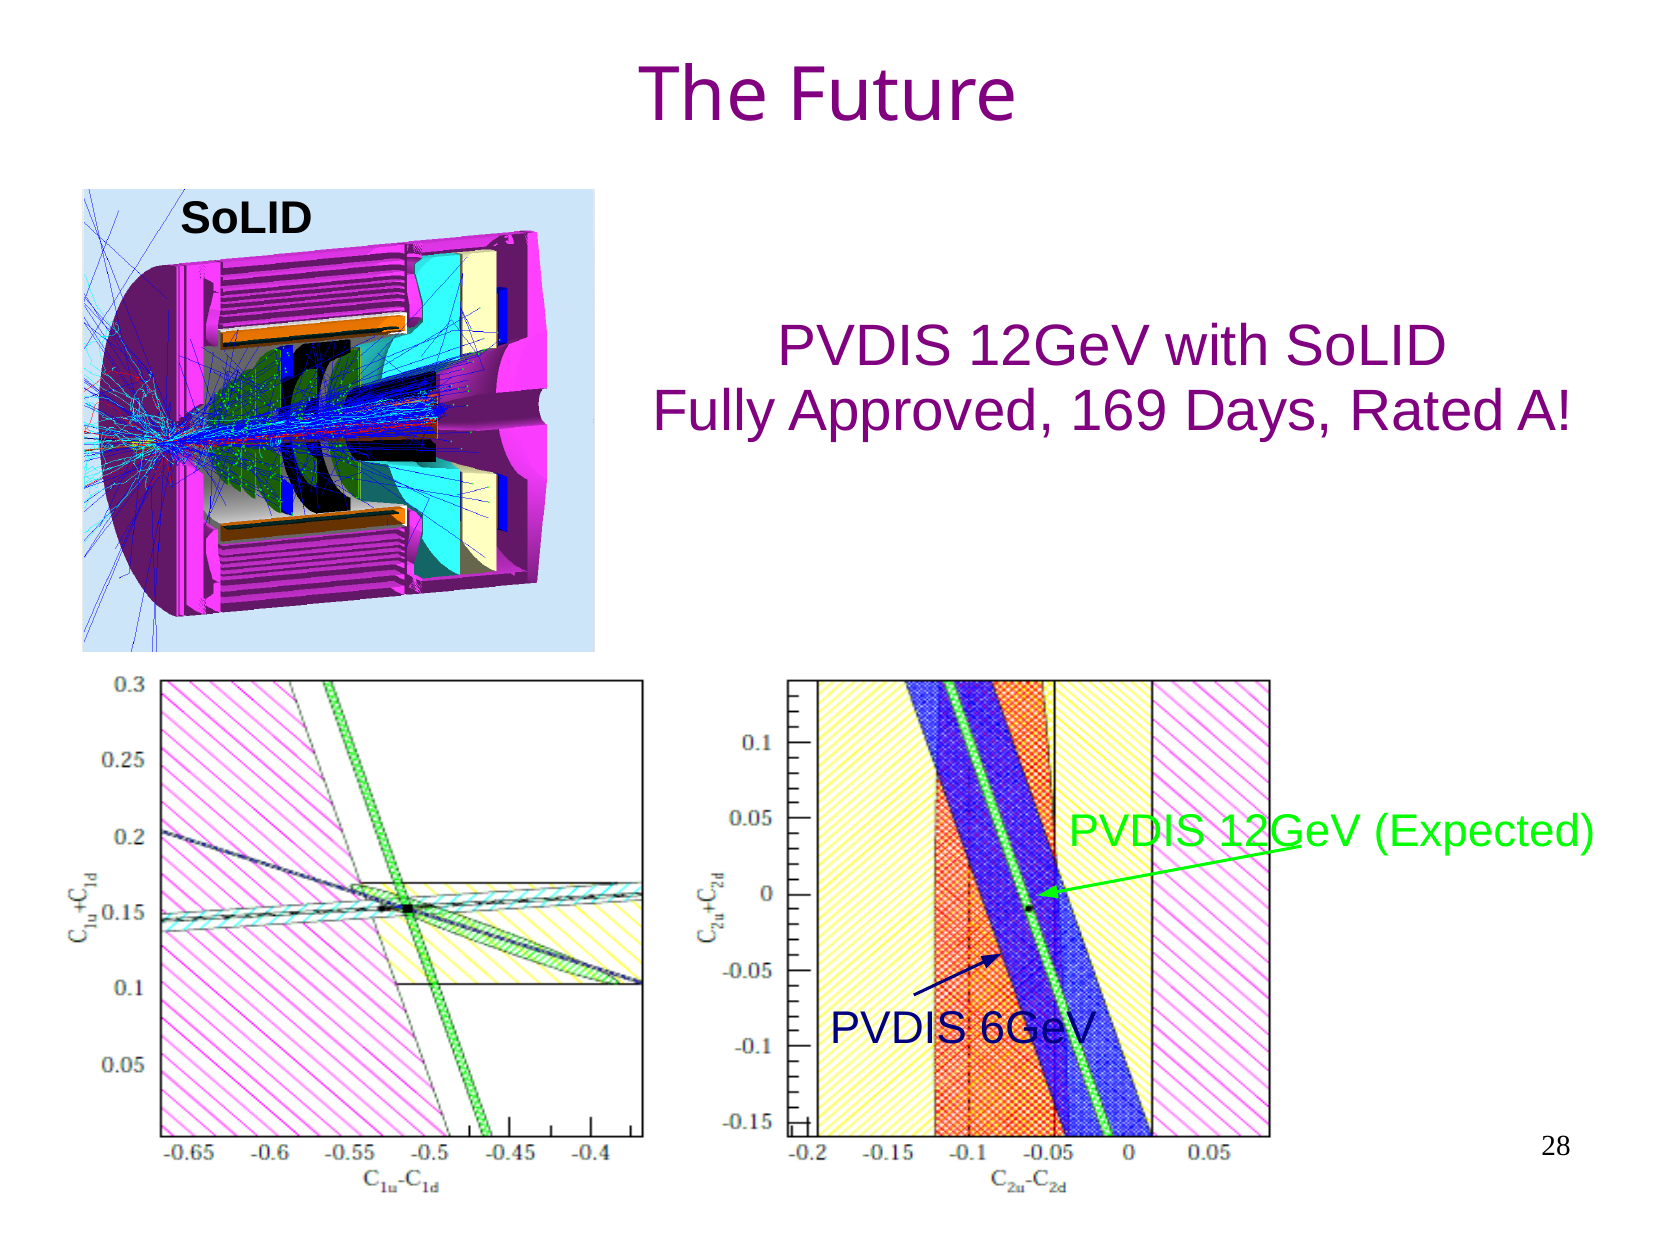

The Future
SoLID
PVDIS 12GeV (Expected)
PVDIS 6GeV
PVDIS 12GeV with SoLID
Fully Approved, 169 Days, Rated A!
28